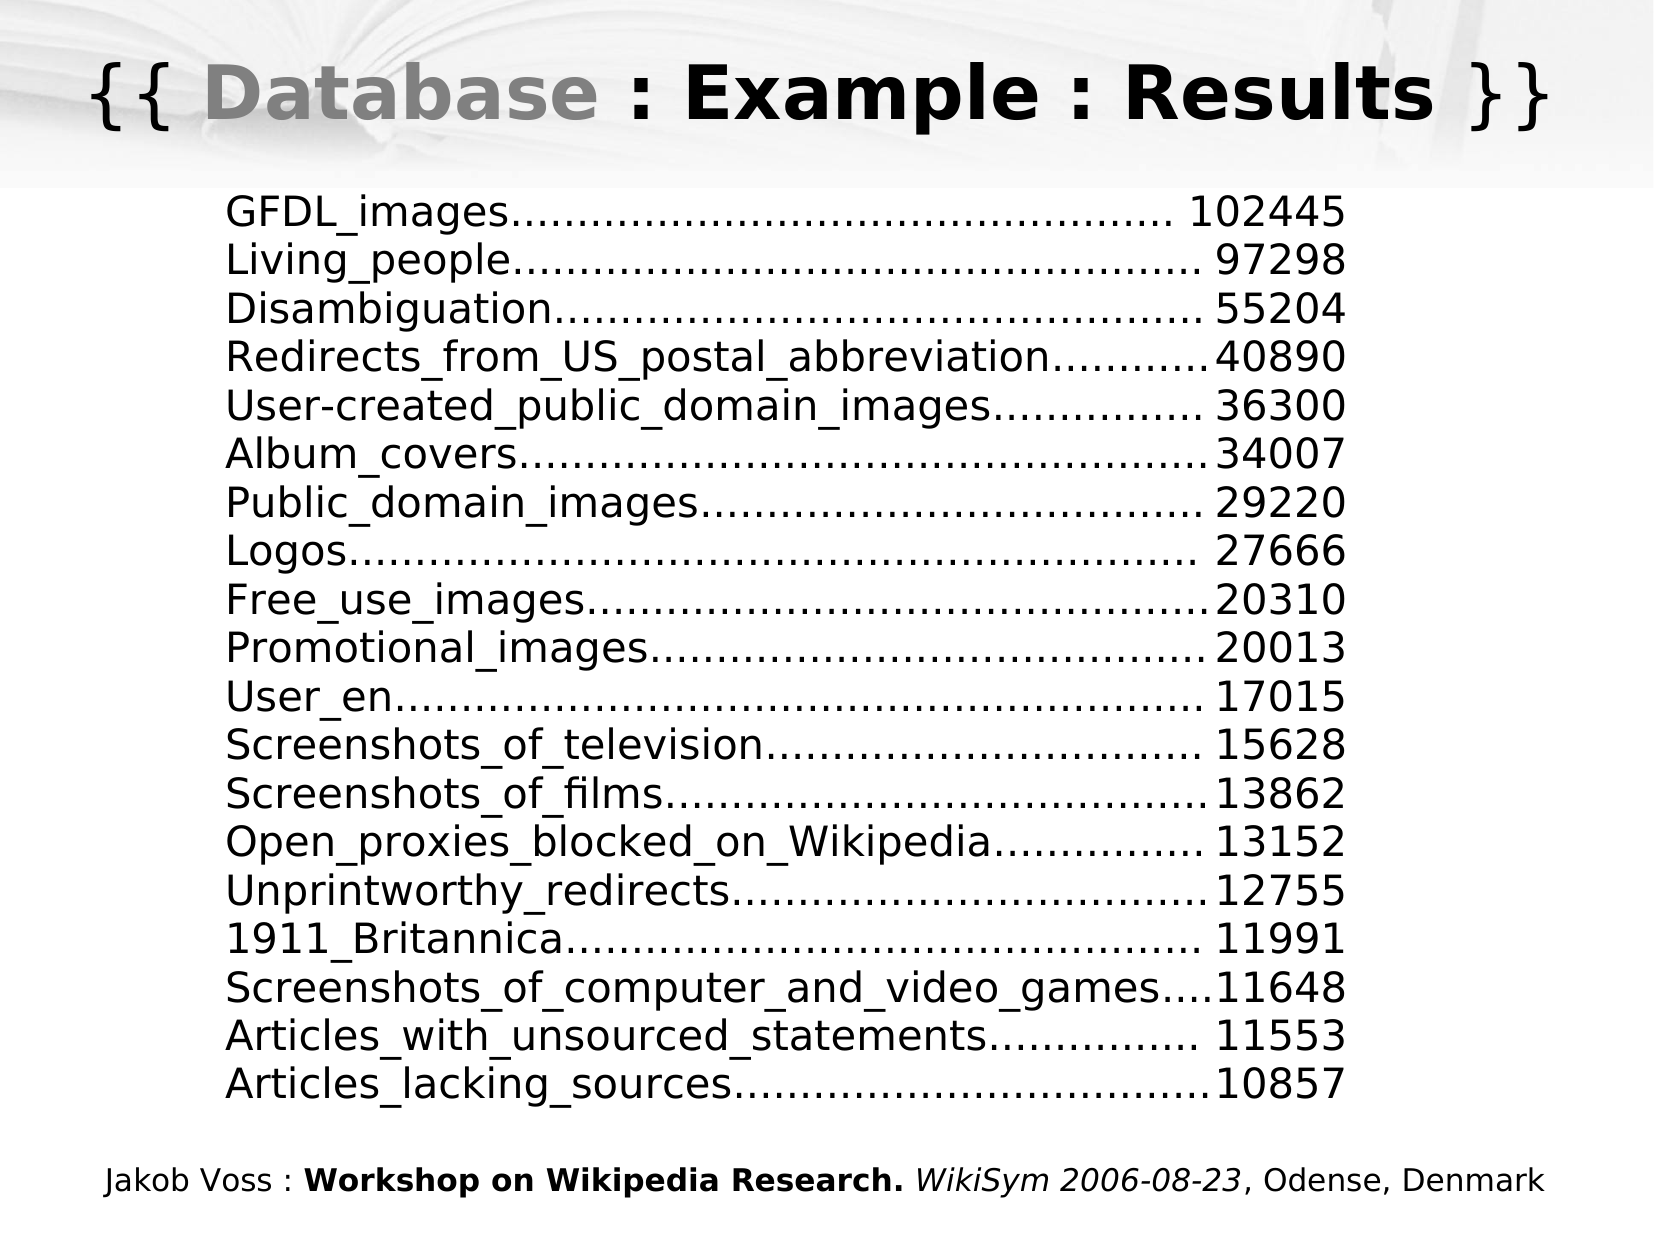

# {{ Database : Example : Results }}
GFDL_images	102445
Living_people	97298
Disambiguation	55204
Redirects_from_US_postal_abbreviation	40890
User-created_public_domain_images	36300
Album_covers	34007
Public_domain_images	29220
Logos	27666
Free_use_images	20310
Promotional_images	20013
User_en	17015
Screenshots_of_television	15628
Screenshots_of_films	13862
Open_proxies_blocked_on_Wikipedia	13152
Unprintworthy_redirects	12755
1911_Britannica	11991
Screenshots_of_computer_and_video_games	11648
Articles_with_unsourced_statements	11553
Articles_lacking_sources	10857